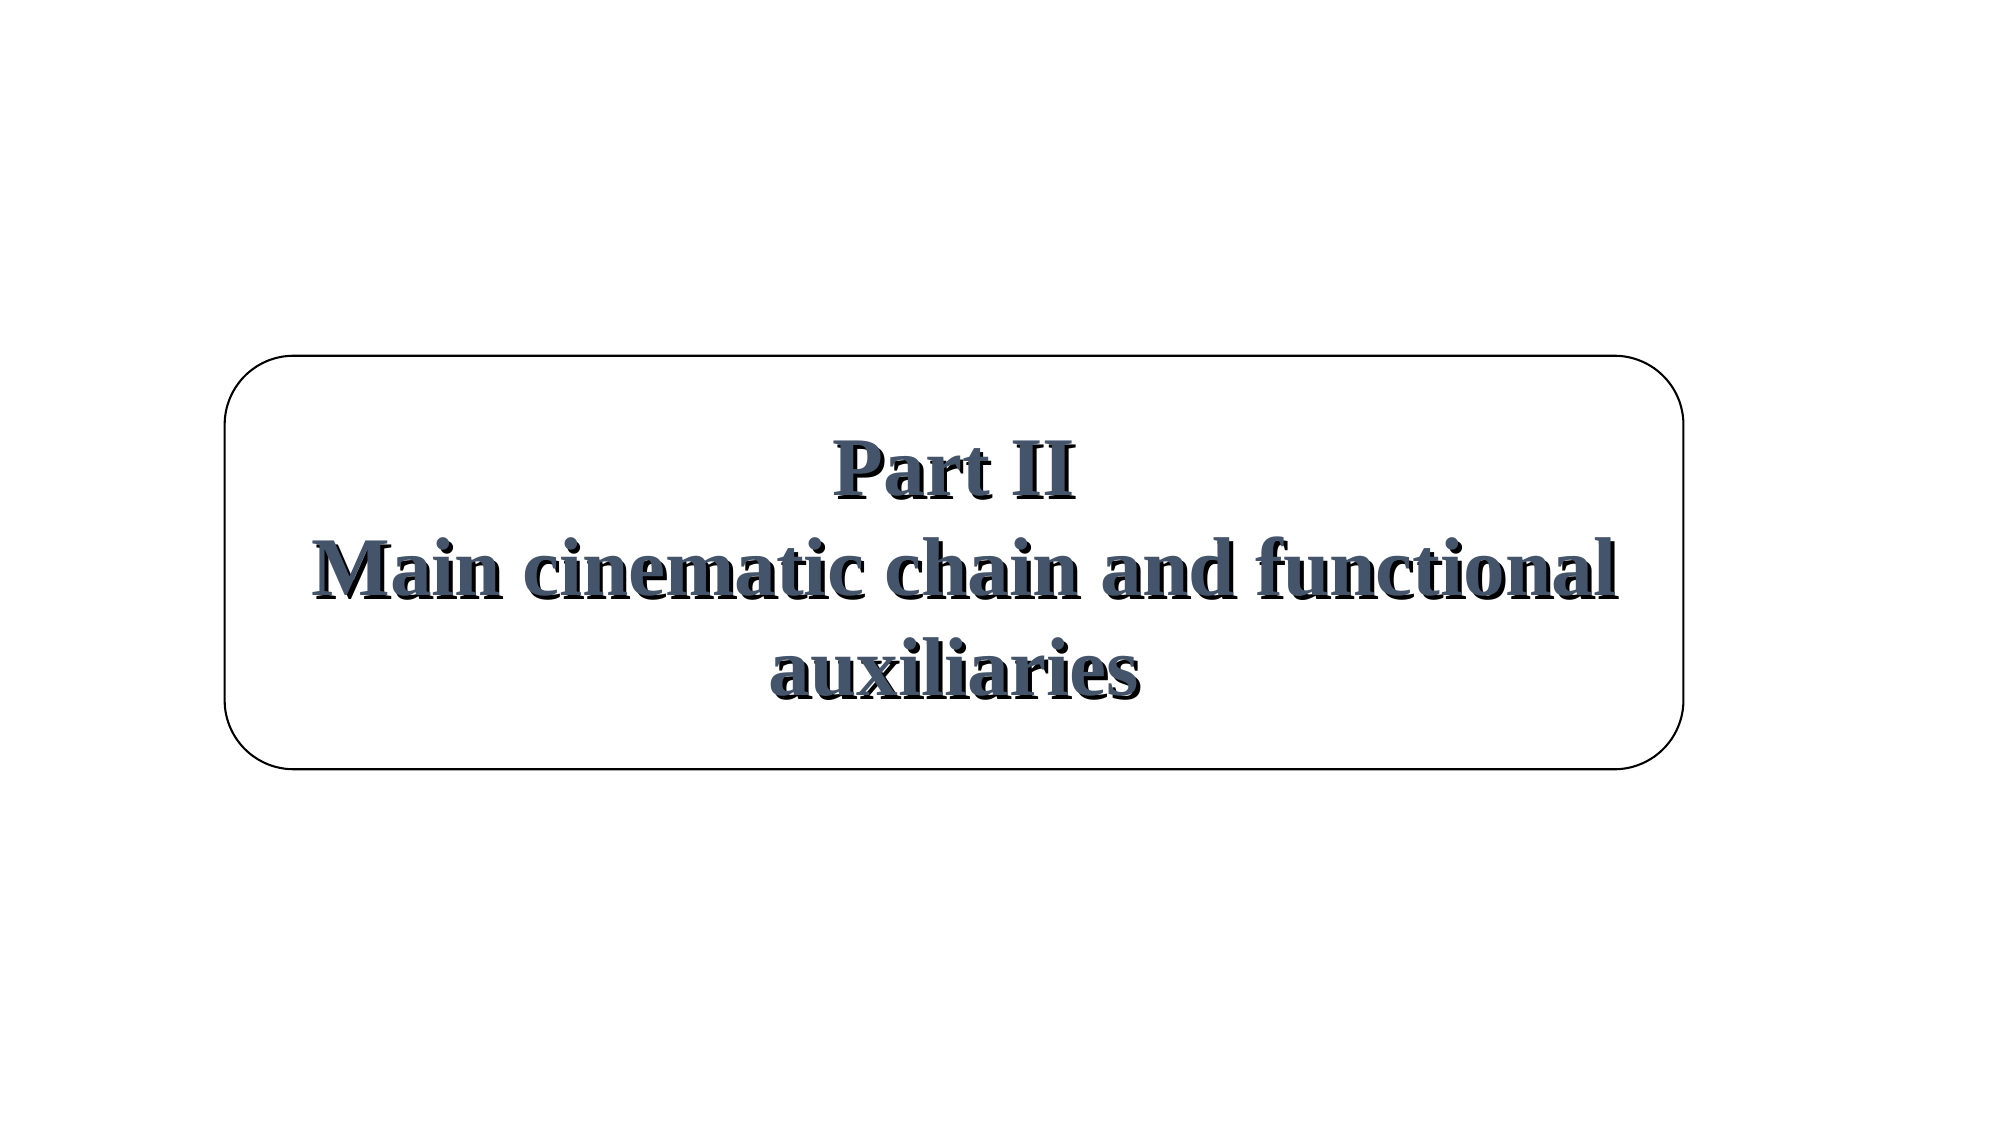

Part II
 Main cinematic chain and functional auxiliaries